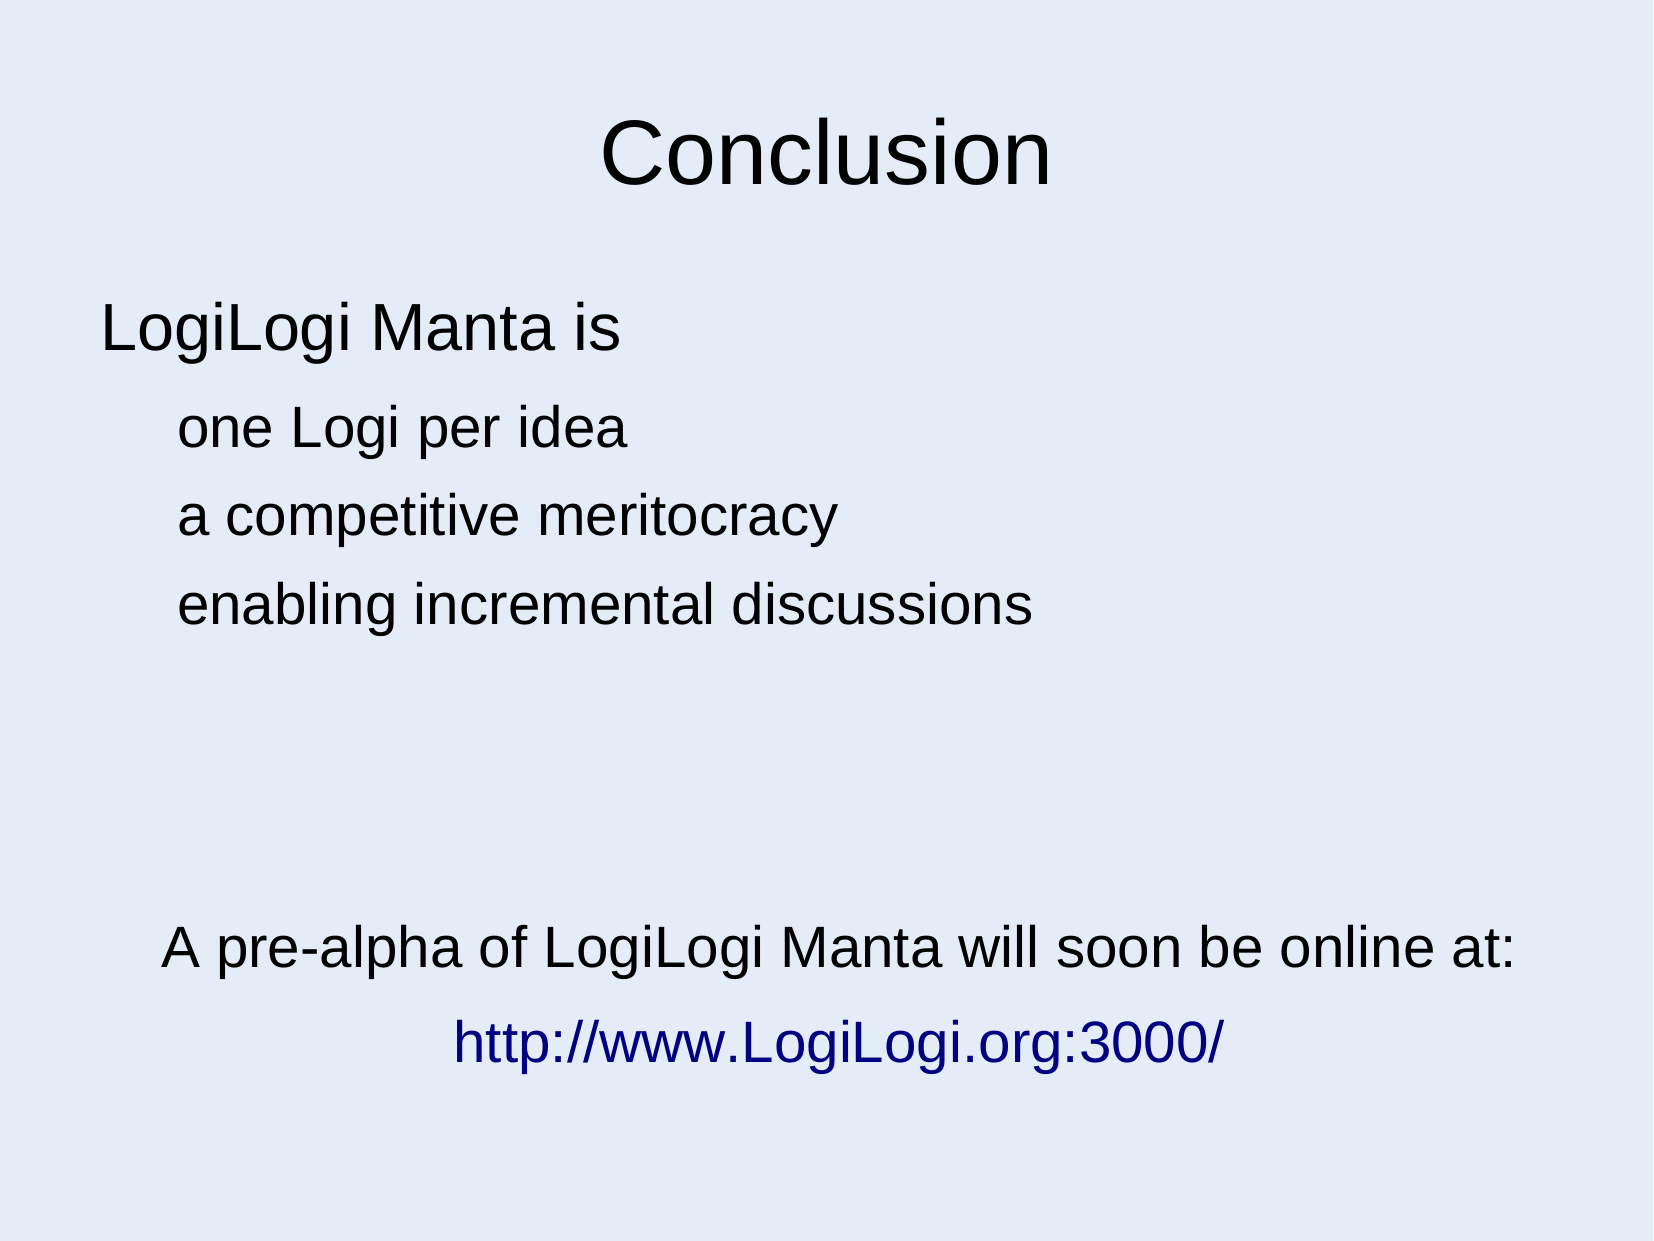

# Conclusion
LogiLogi Manta is
one Logi per idea
a competitive meritocracy
enabling incremental discussions
A pre-alpha of LogiLogi Manta will soon be online at:
http://www.LogiLogi.org:3000/